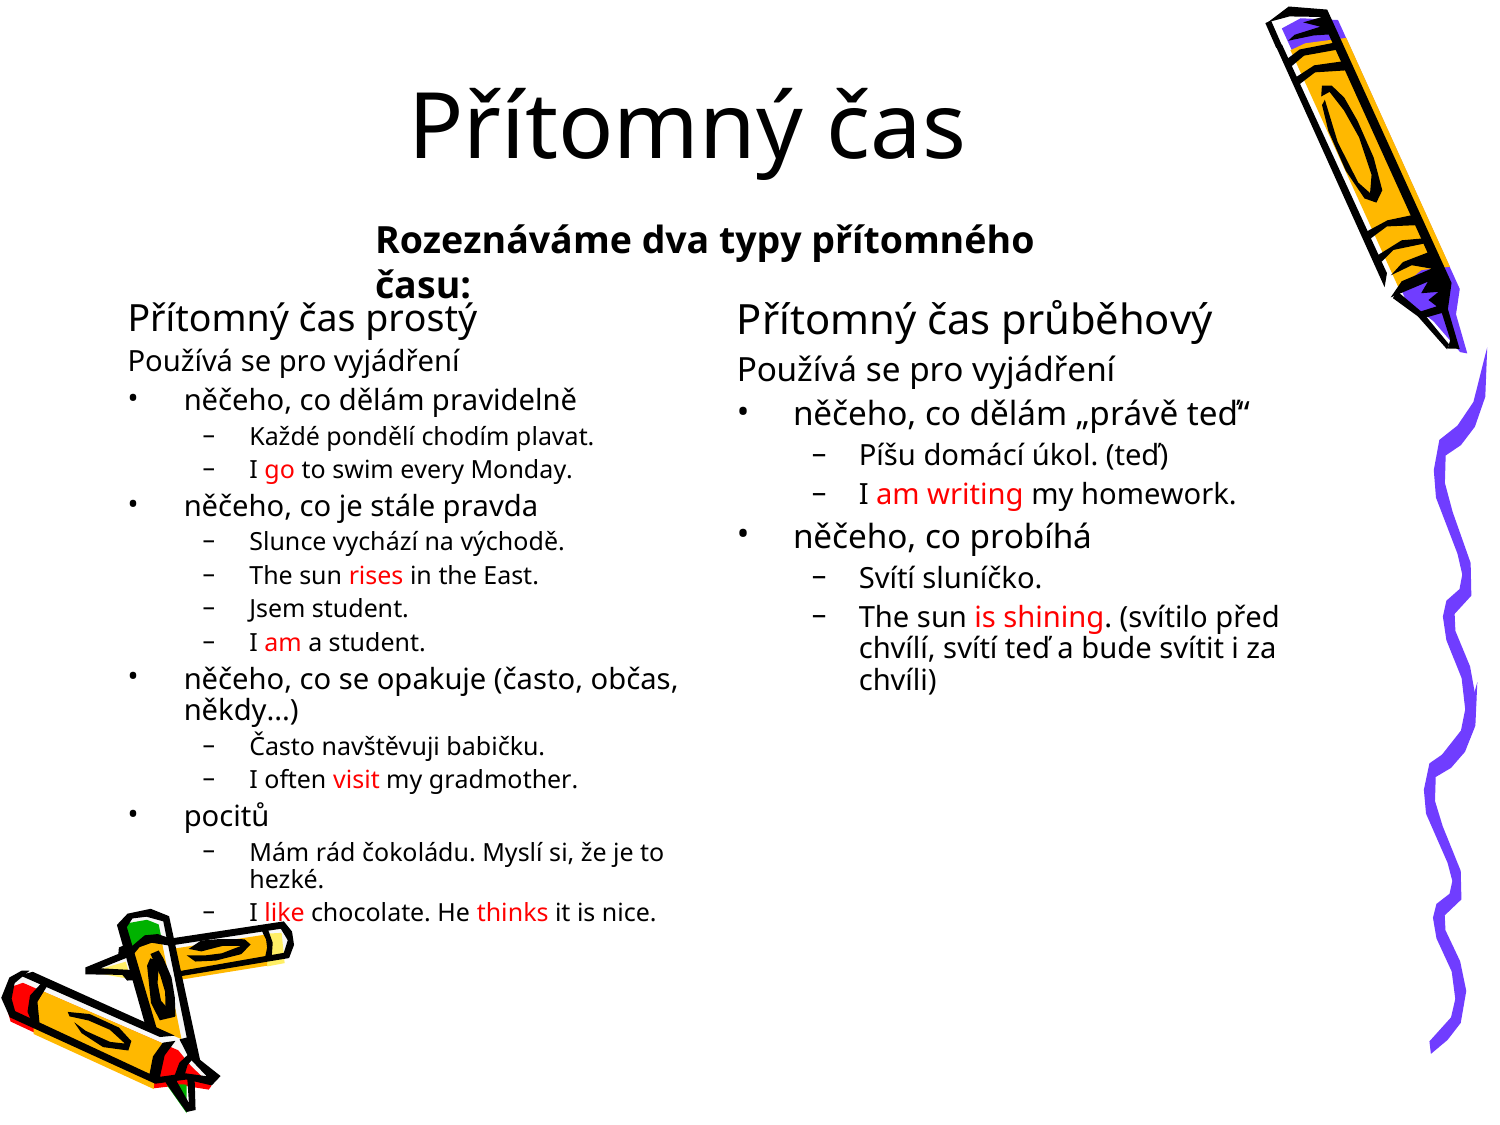

# Přítomný čas
Rozeznáváme dva typy přítomného času:
Přítomný čas prostý
Používá se pro vyjádření
něčeho, co dělám pravidelně
Každé pondělí chodím plavat.
I go to swim every Monday.
něčeho, co je stále pravda
Slunce vychází na východě.
The sun rises in the East.
Jsem student.
I am a student.
něčeho, co se opakuje (často, občas, někdy...)
Často navštěvuji babičku.
I often visit my gradmother.
pocitů
Mám rád čokoládu. Myslí si, že je to hezké.
I like chocolate. He thinks it is nice.
Přítomný čas průběhový
Používá se pro vyjádření
něčeho, co dělám „právě teď“
Píšu domácí úkol. (teď)
I am writing my homework.
něčeho, co probíhá
Svítí sluníčko.
The sun is shining. (svítilo před chvílí, svítí teď a bude svítit i za chvíli)